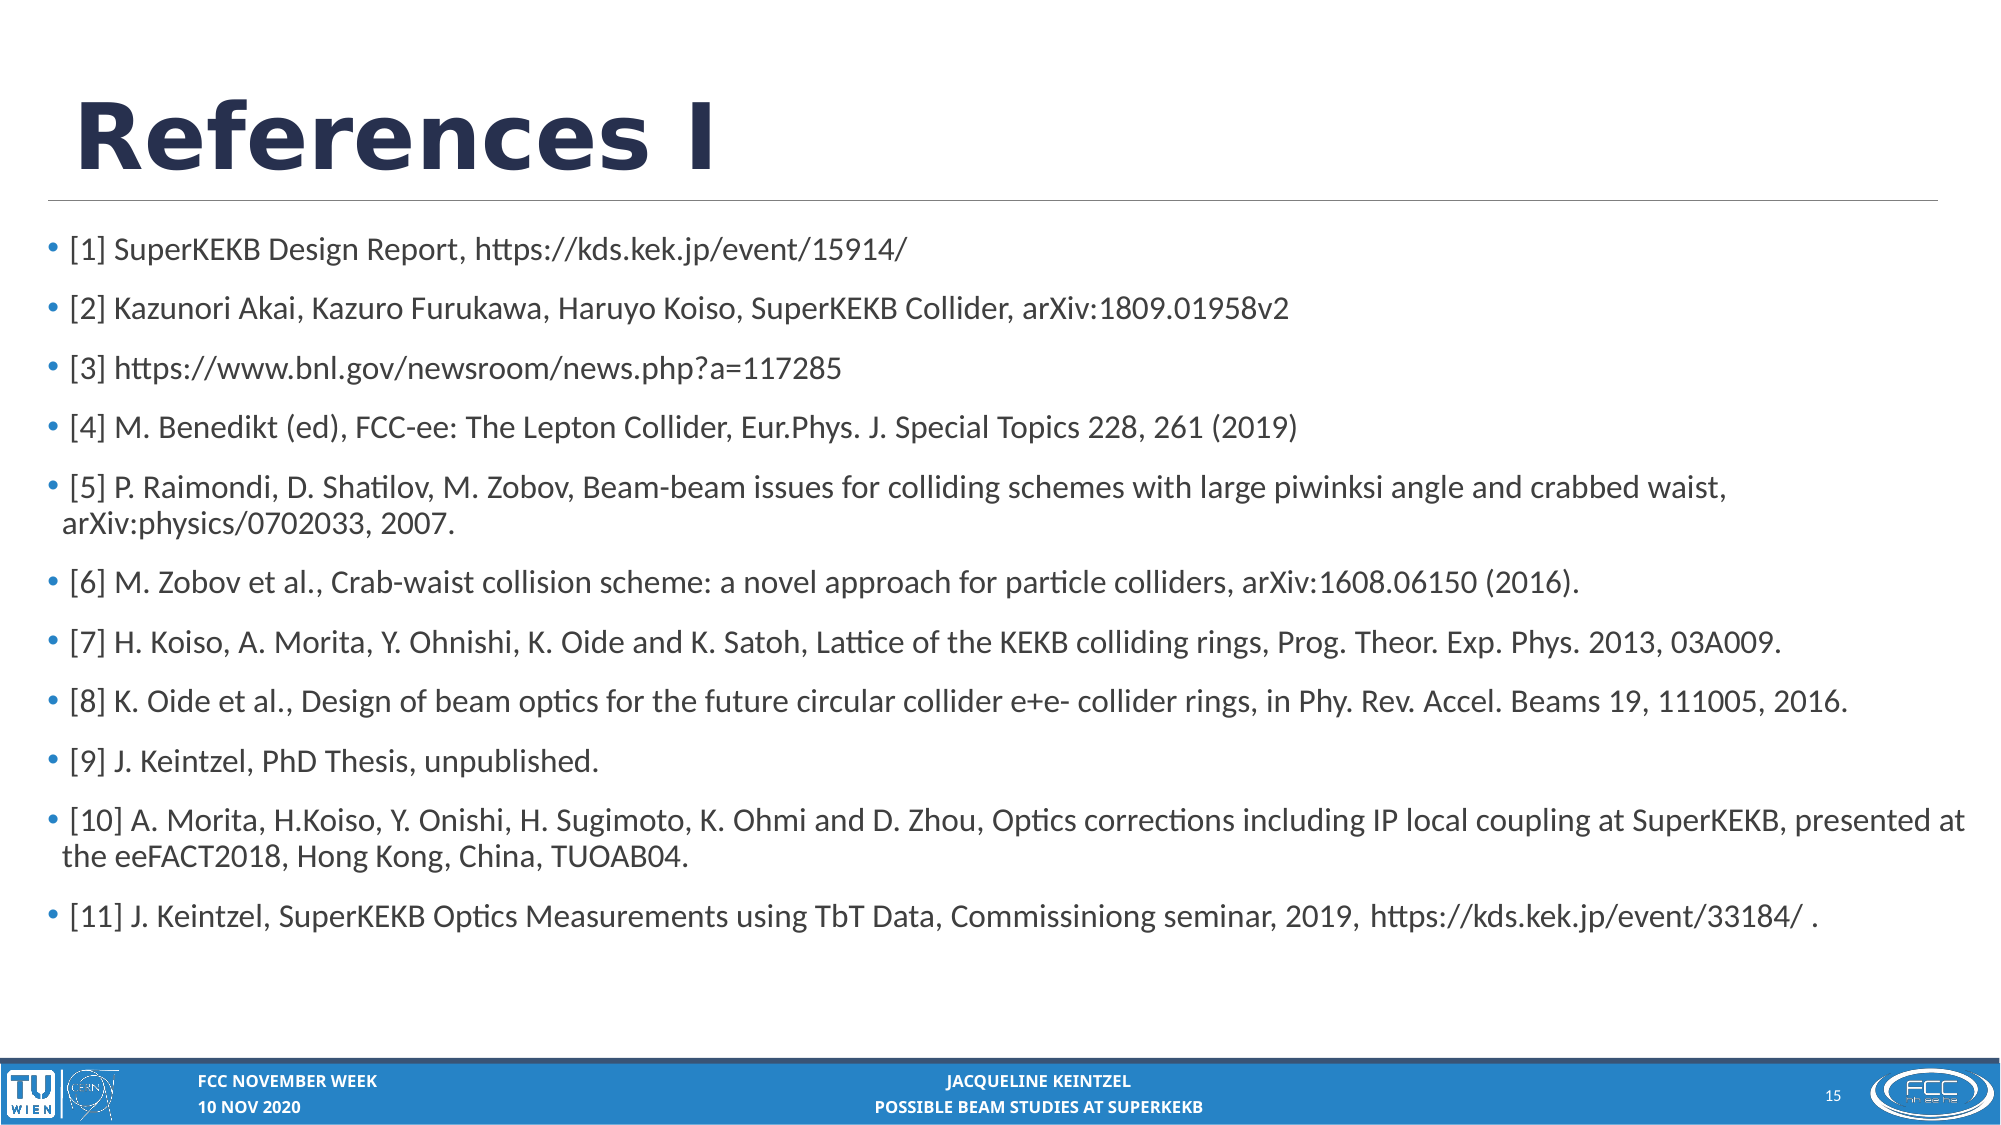

References I
 [1] SuperKEKB Design Report, https://kds.kek.jp/event/15914/
 [2] Kazunori Akai, Kazuro Furukawa, Haruyo Koiso, SuperKEKB Collider, arXiv:1809.01958v2
 [3] https://www.bnl.gov/newsroom/news.php?a=117285
 [4] M. Benedikt (ed), FCC-ee: The Lepton Collider, Eur.Phys. J. Special Topics 228, 261 (2019)
 [5] P. Raimondi, D. Shatilov, M. Zobov, Beam-beam issues for colliding schemes with large piwinksi angle and crabbed waist, arXiv:physics/0702033, 2007.
 [6] M. Zobov et al., Crab-waist collision scheme: a novel approach for particle colliders, arXiv:1608.06150 (2016).
 [7] H. Koiso, A. Morita, Y. Ohnishi, K. Oide and K. Satoh, Lattice of the KEKB colliding rings, Prog. Theor. Exp. Phys. 2013, 03A009.
 [8] K. Oide et al., Design of beam optics for the future circular collider e+e- collider rings, in Phy. Rev. Accel. Beams 19, 111005, 2016.
 [9] J. Keintzel, PhD Thesis, unpublished.
 [10] A. Morita, H.Koiso, Y. Onishi, H. Sugimoto, K. Ohmi and D. Zhou, Optics corrections including IP local coupling at SuperKEKB, presented at the eeFACT2018, Hong Kong, China, TUOAB04.
 [11] J. Keintzel, SuperKEKB Optics Measurements using TbT Data, Commissiniong seminar, 2019, https://kds.kek.jp/event/33184/ .